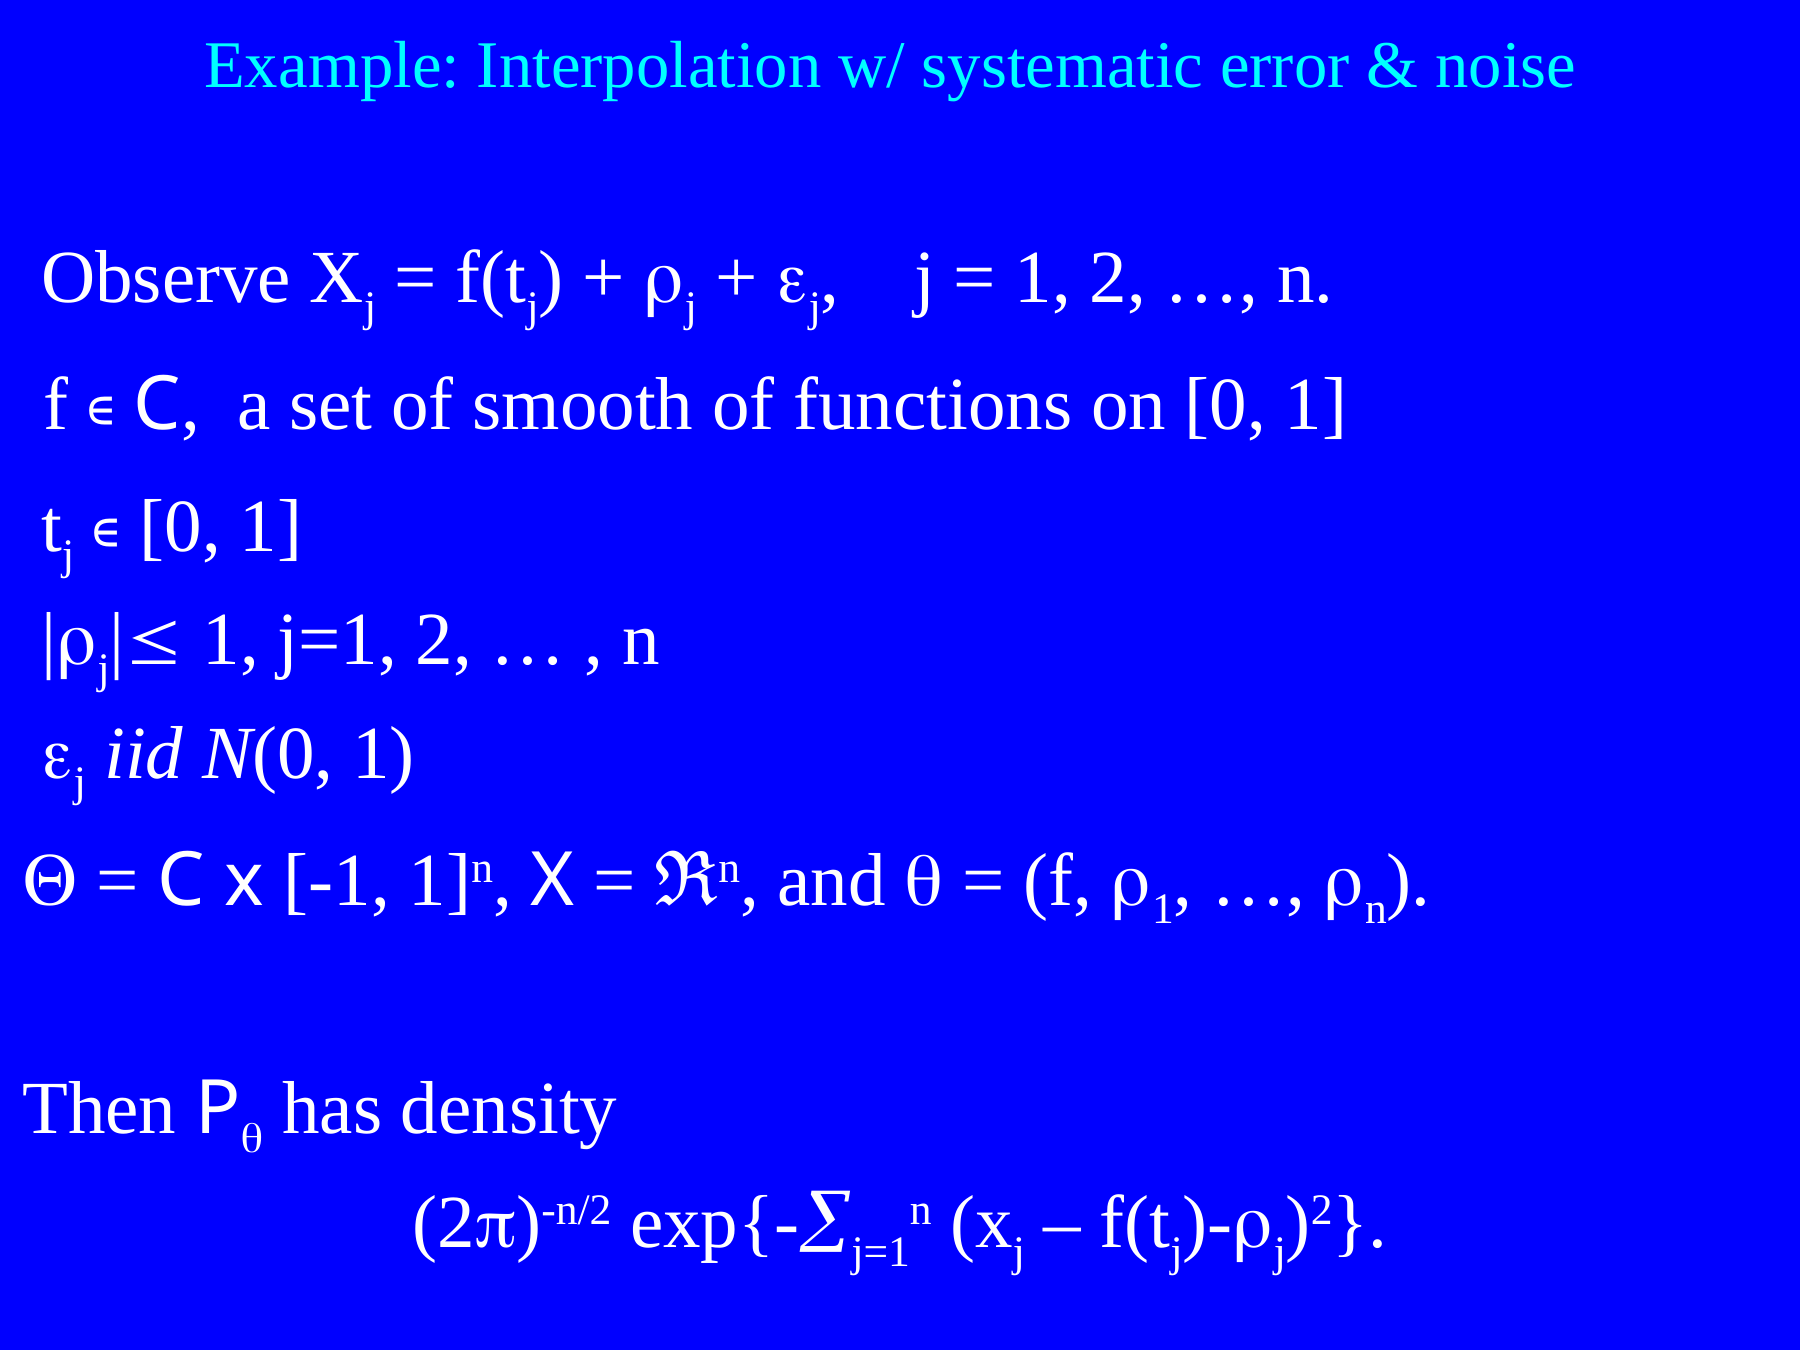

# Example: Interpolation w/ systematic error & noise
 Observe Xj = f(tj) + j + j, j = 1, 2, …, n.
 f ∊ C, a set of smooth of functions on [0, 1]
 tj ∊ [0, 1]
 |j| 1, j=1, 2, … , n
 j iid N(0, 1)
 = C x [-1, 1]n, X = ℜn, and  = (f, 1, …, n).
Then P has density
(2)-n/2 exp{-j=1n (xj – f(tj)-j)2}.